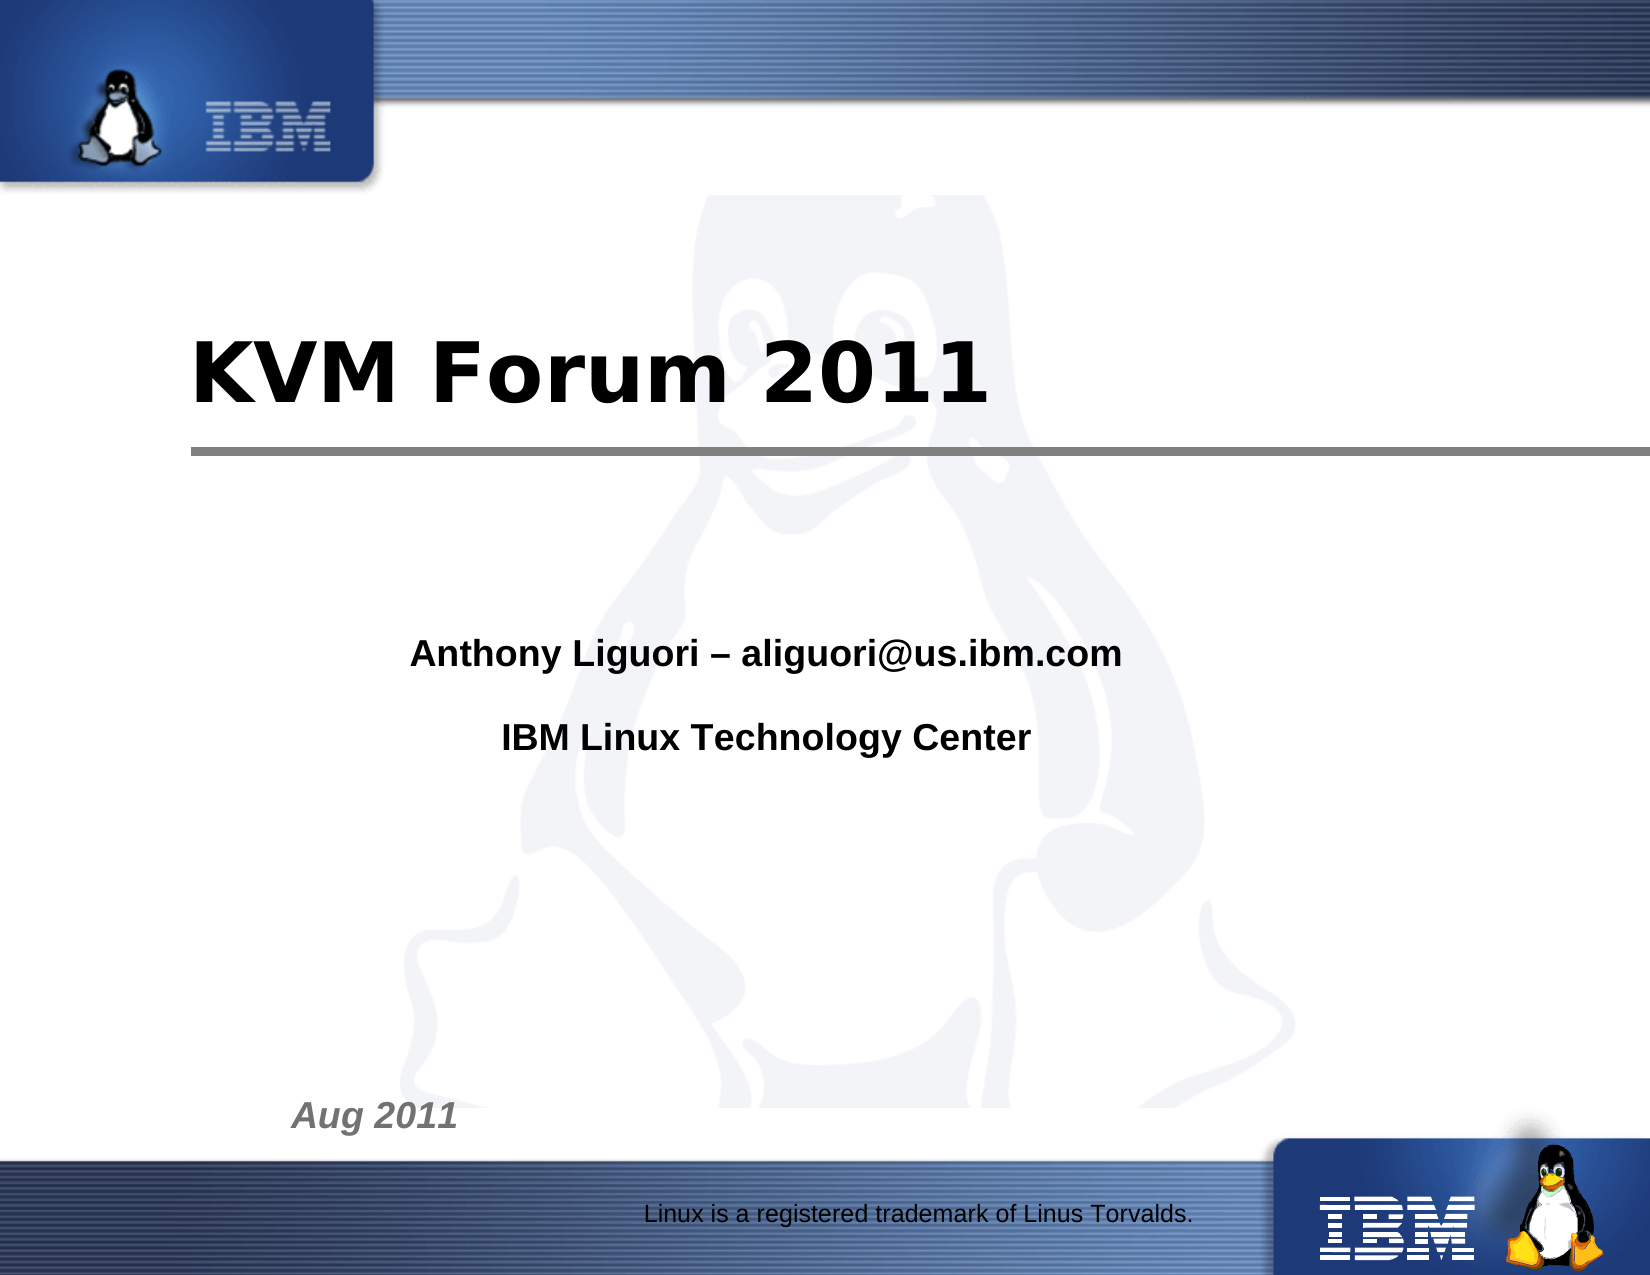

Anthony Liguori – aliguori@us.ibm.com
IBM Linux Technology Center
# KVM Forum 2011
Aug 2011
Linux is a registered trademark of Linus Torvalds.